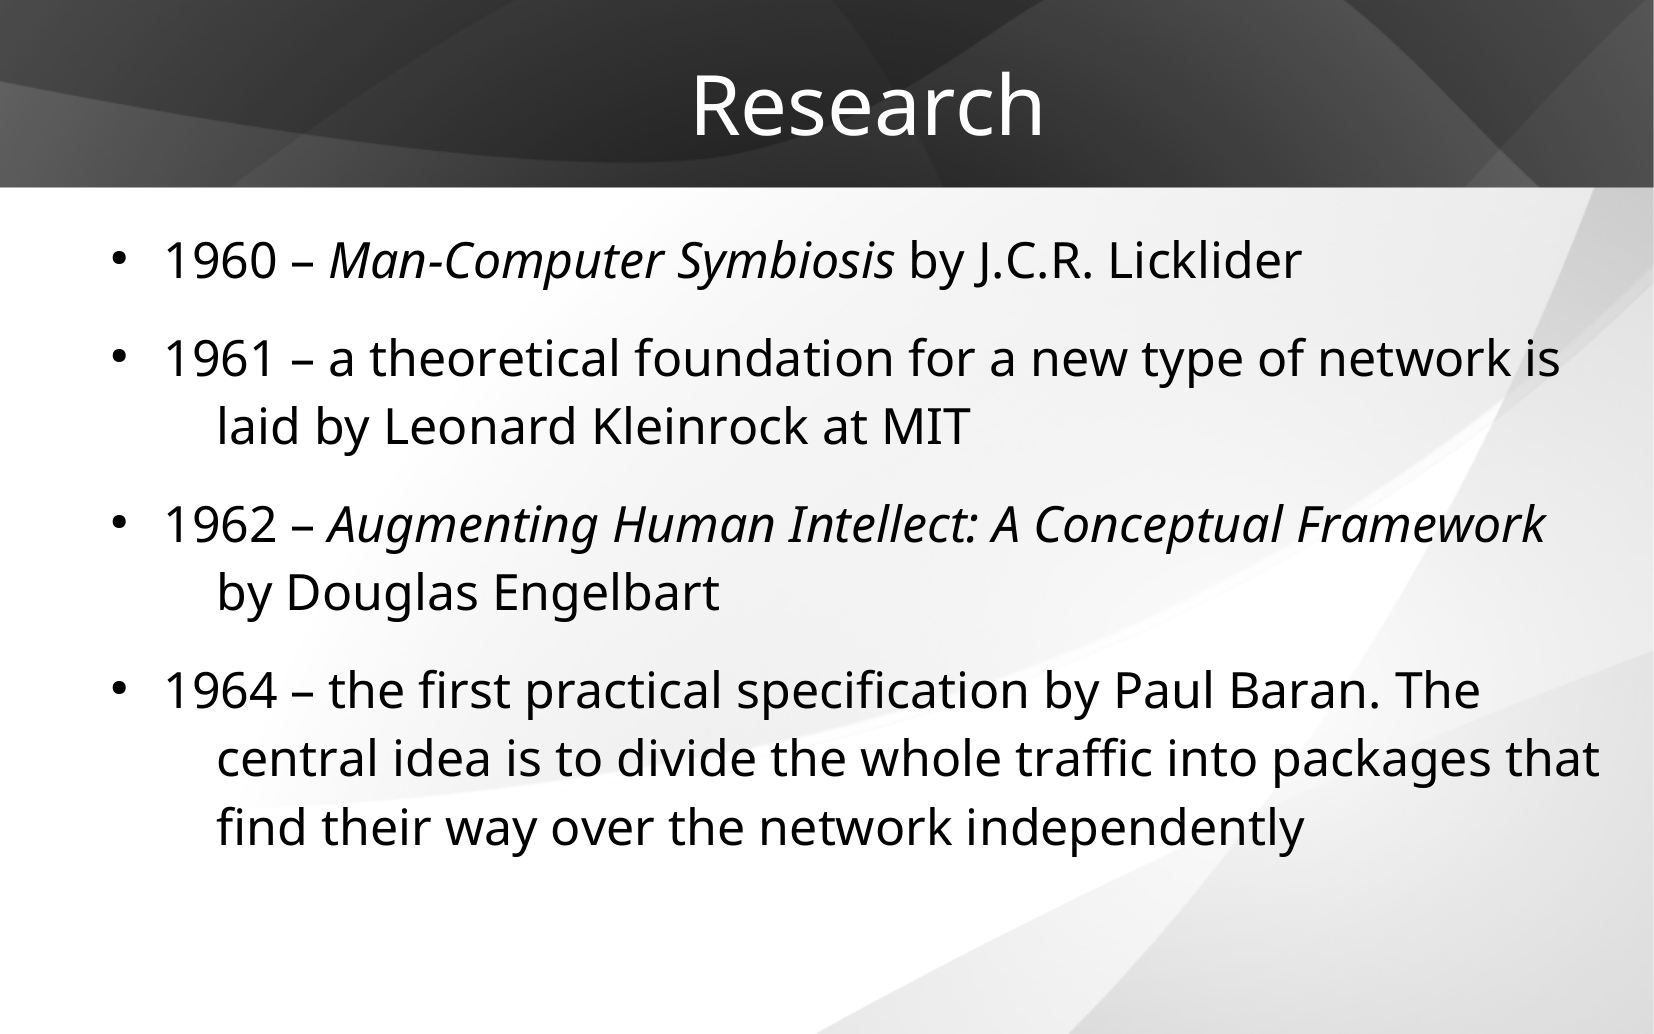

# Research
1960 – Man-Computer Symbiosis by J.C.R. Licklider
1961 – a theoretical foundation for a new type of network is laid by Leonard Kleinrock at MIT
1962 – Augmenting Human Intellect: A Conceptual Framework by Douglas Engelbart
1964 – the first practical specification by Paul Baran. The central idea is to divide the whole traffic into packages that find their way over the network independently